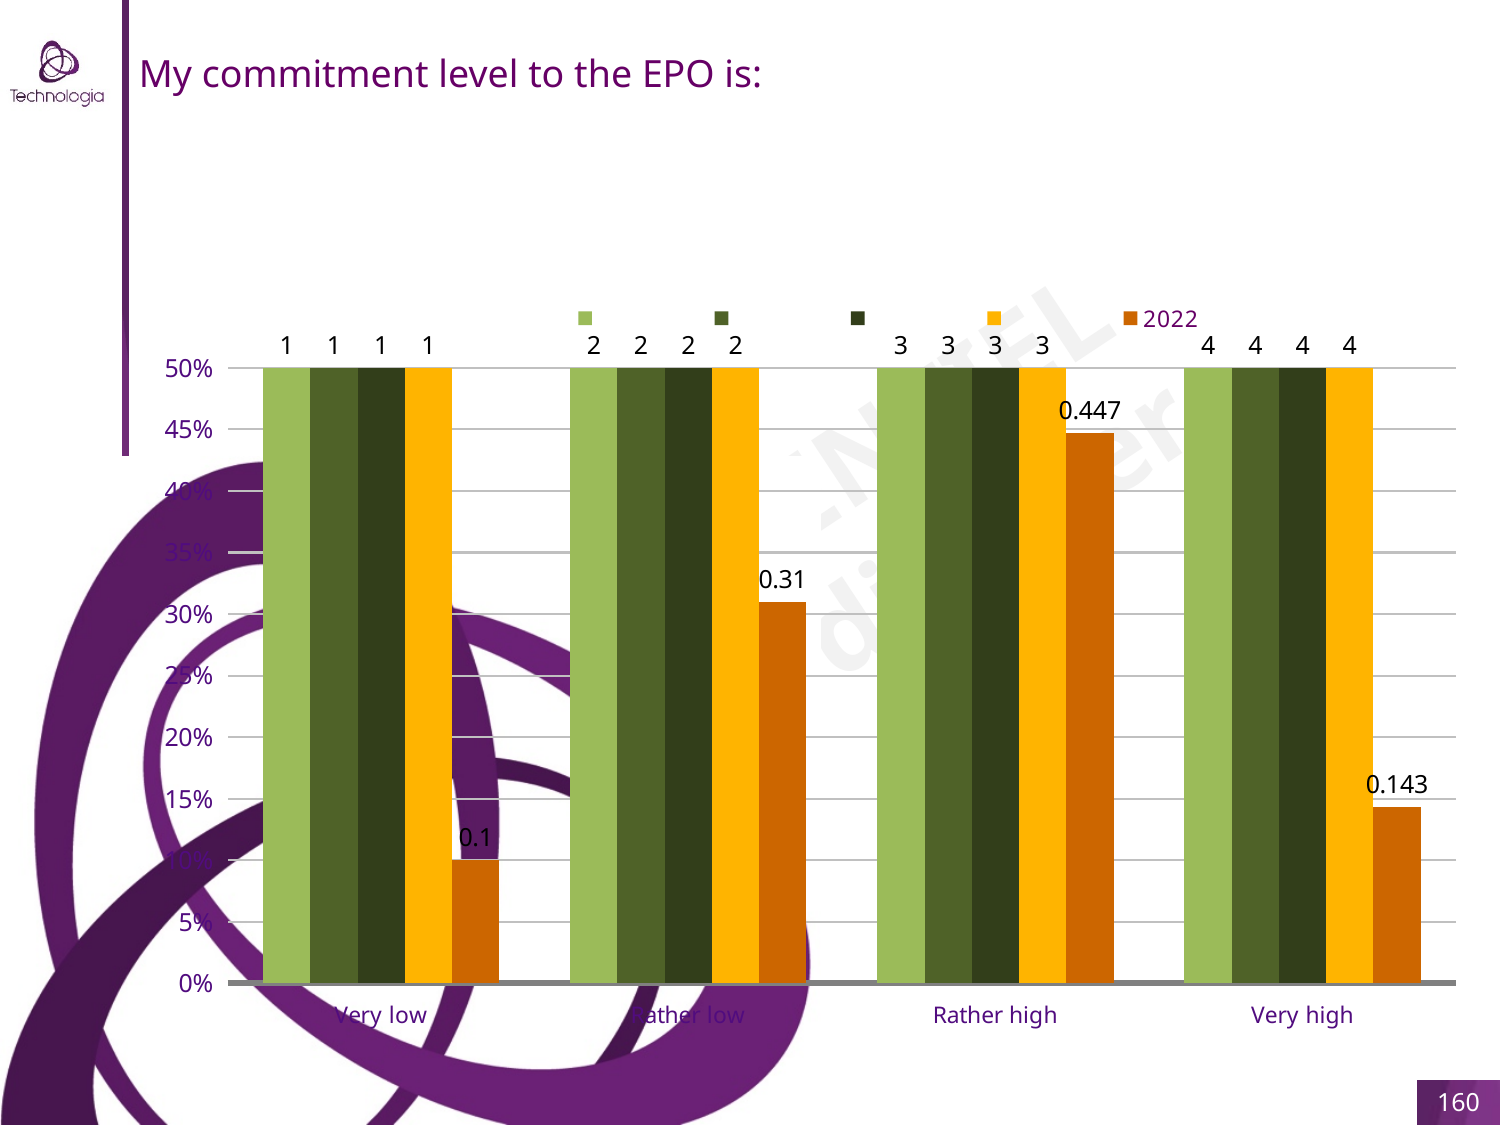

# My commitment level to the EPO is:
[unsupported chart]